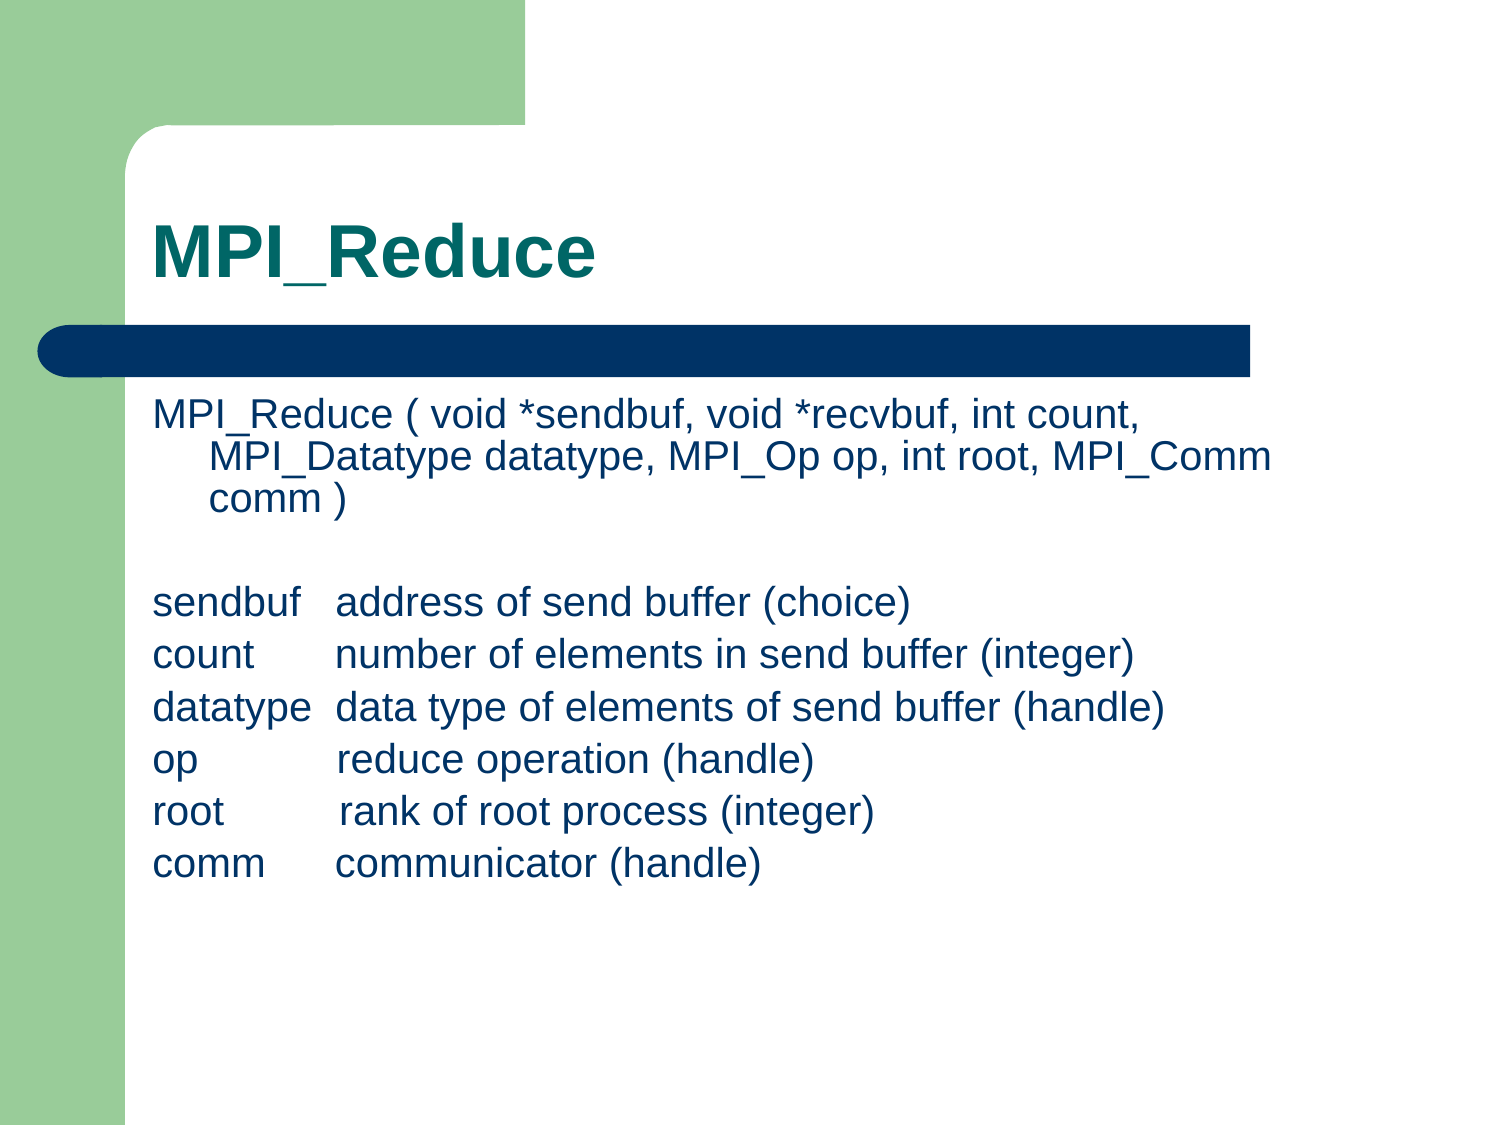

# MPI_Reduce
MPI_Reduce ( void *sendbuf, void *recvbuf, int count, MPI_Datatype datatype, MPI_Op op, int root, MPI_Comm comm )
sendbuf address of send buffer (choice)
count number of elements in send buffer (integer)
datatype data type of elements of send buffer (handle)
op reduce operation (handle)
root rank of root process (integer)
comm communicator (handle)